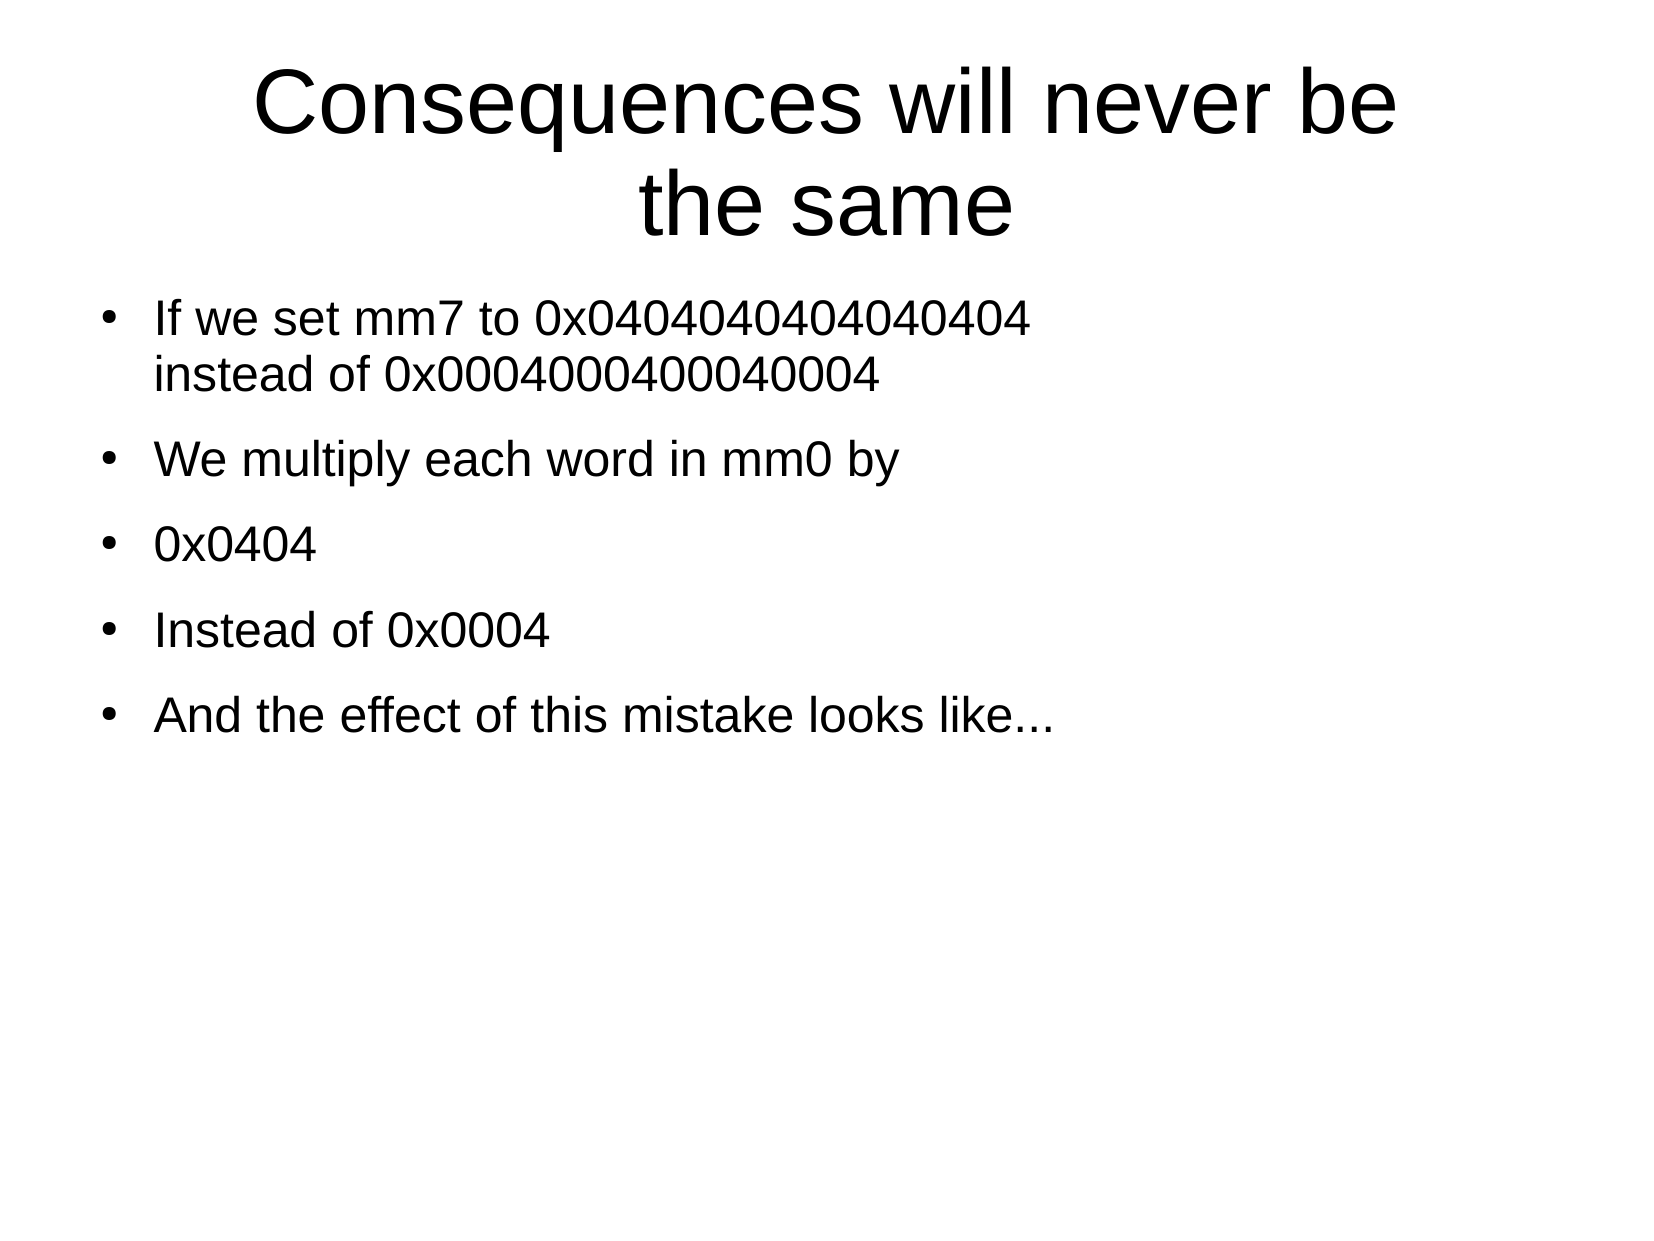

# Consequences will never be the same
If we set mm7 to 0x0404040404040404
instead of 0x0004000400040004
We multiply each word in mm0 by
0x0404
Instead of 0x0004
And the effect of this mistake looks like...